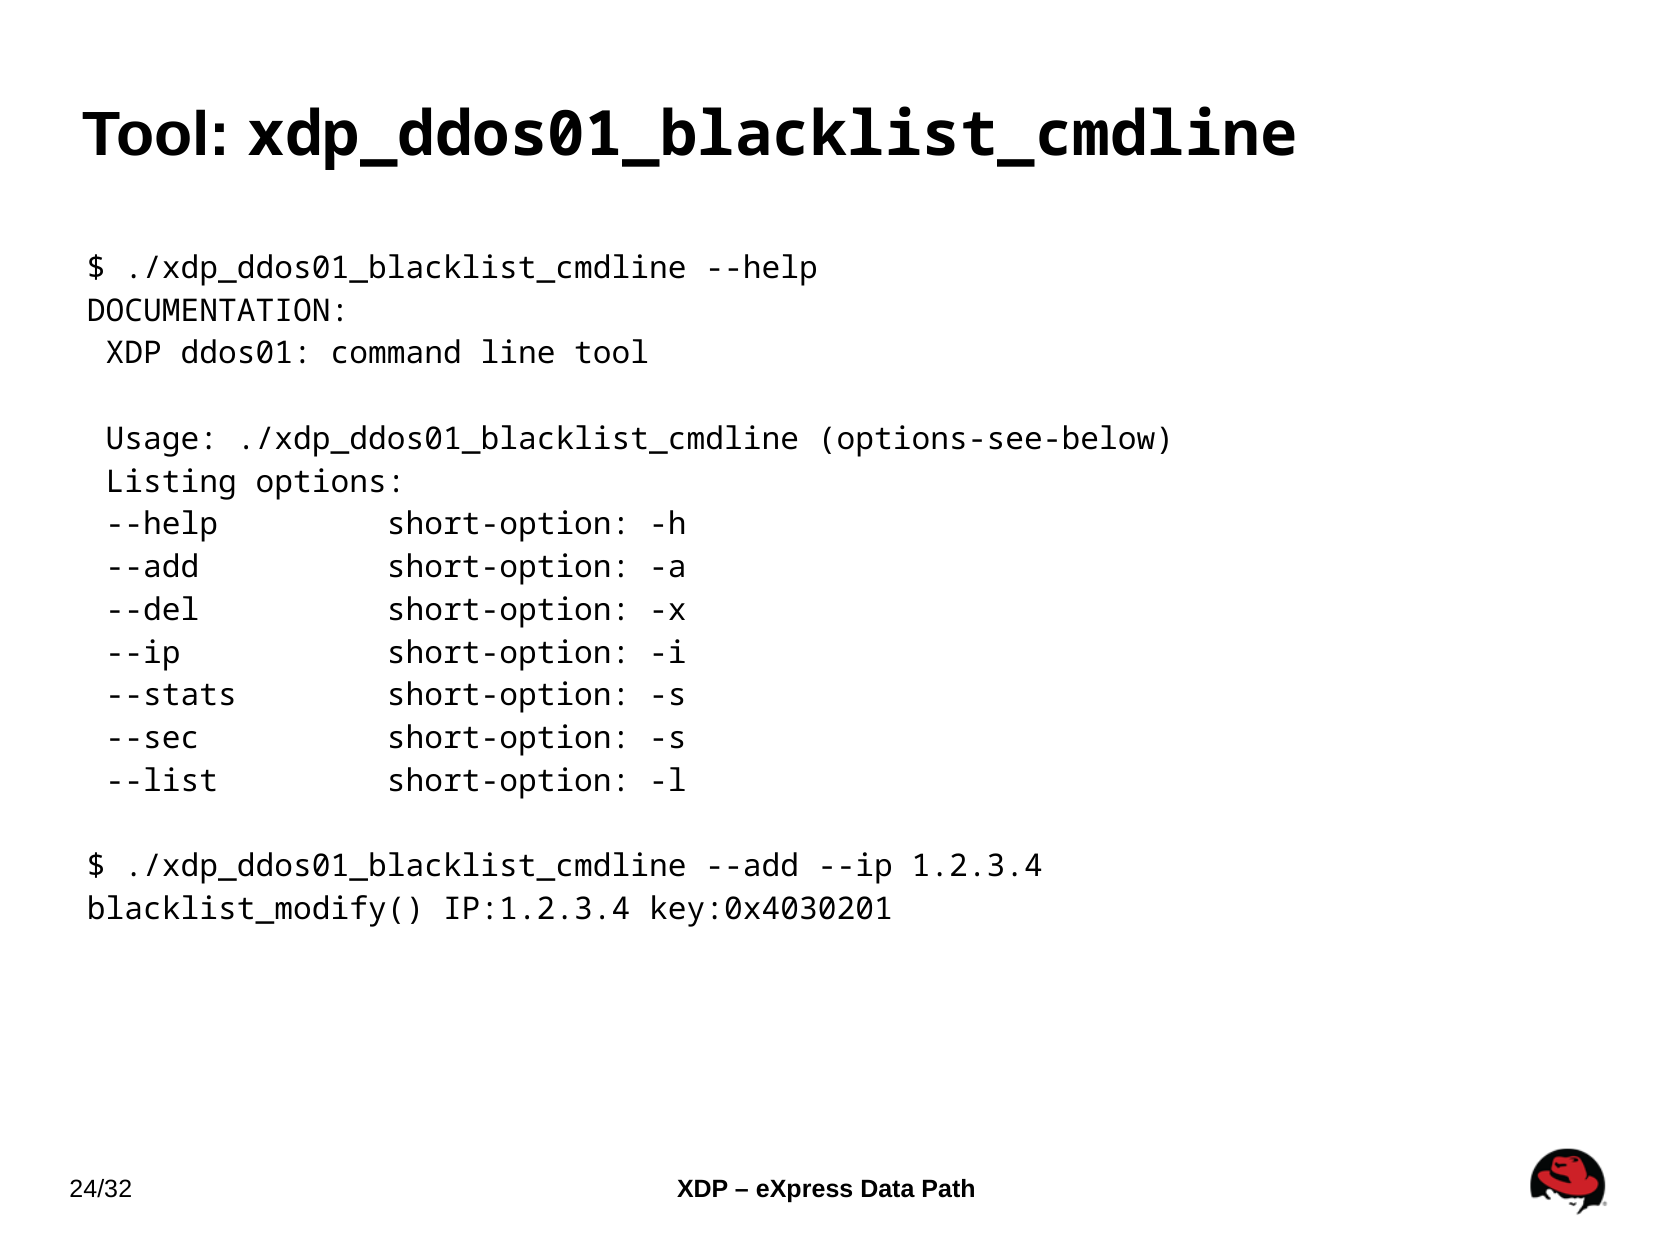

# Tool: xdp_ddos01_blacklist_cmdline
$ ./xdp_ddos01_blacklist_cmdline --help
DOCUMENTATION:
 XDP ddos01: command line tool
 Usage: ./xdp_ddos01_blacklist_cmdline (options-see-below)
 Listing options:
 --help short-option: -h
 --add short-option: -a
 --del short-option: -x
 --ip short-option: -i
 --stats short-option: -s
 --sec short-option: -s
 --list short-option: -l
$ ./xdp_ddos01_blacklist_cmdline --add --ip 1.2.3.4
blacklist_modify() IP:1.2.3.4 key:0x4030201